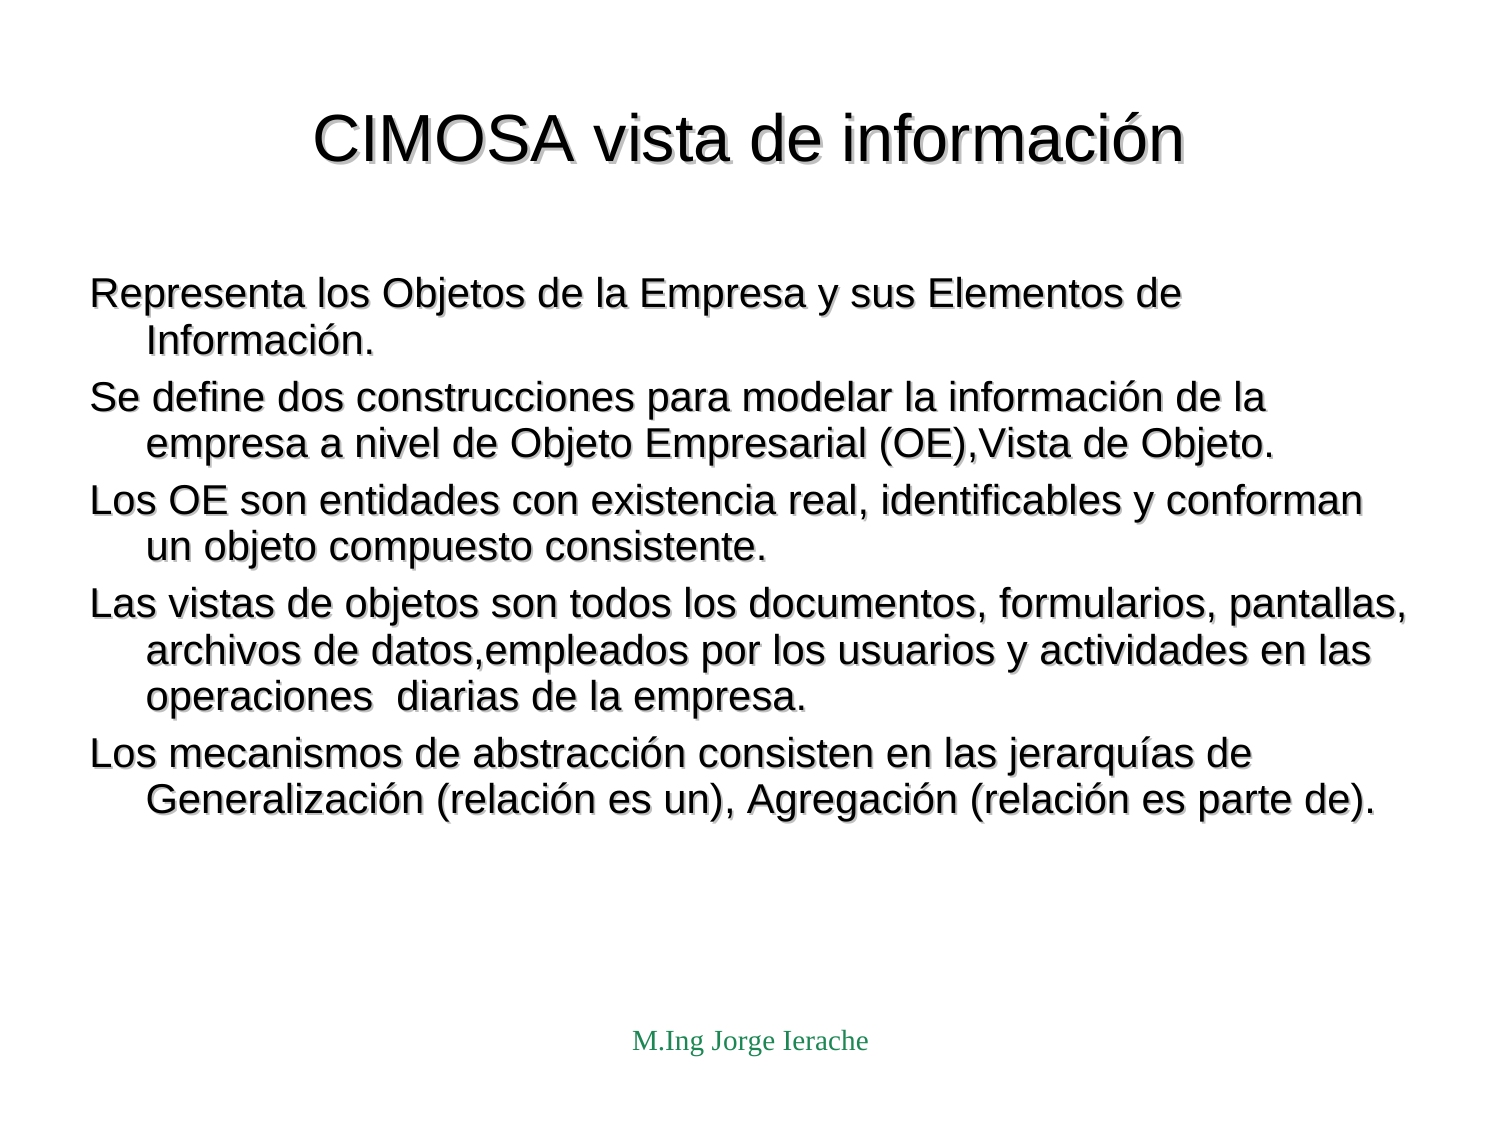

# CIMOSA vista de información
Representa los Objetos de la Empresa y sus Elementos de Información.
Se define dos construcciones para modelar la información de la empresa a nivel de Objeto Empresarial (OE),Vista de Objeto.
Los OE son entidades con existencia real, identificables y conforman un objeto compuesto consistente.
Las vistas de objetos son todos los documentos, formularios, pantallas, archivos de datos,empleados por los usuarios y actividades en las operaciones diarias de la empresa.
Los mecanismos de abstracción consisten en las jerarquías de Generalización (relación es un), Agregación (relación es parte de).
M.Ing Jorge Ierache